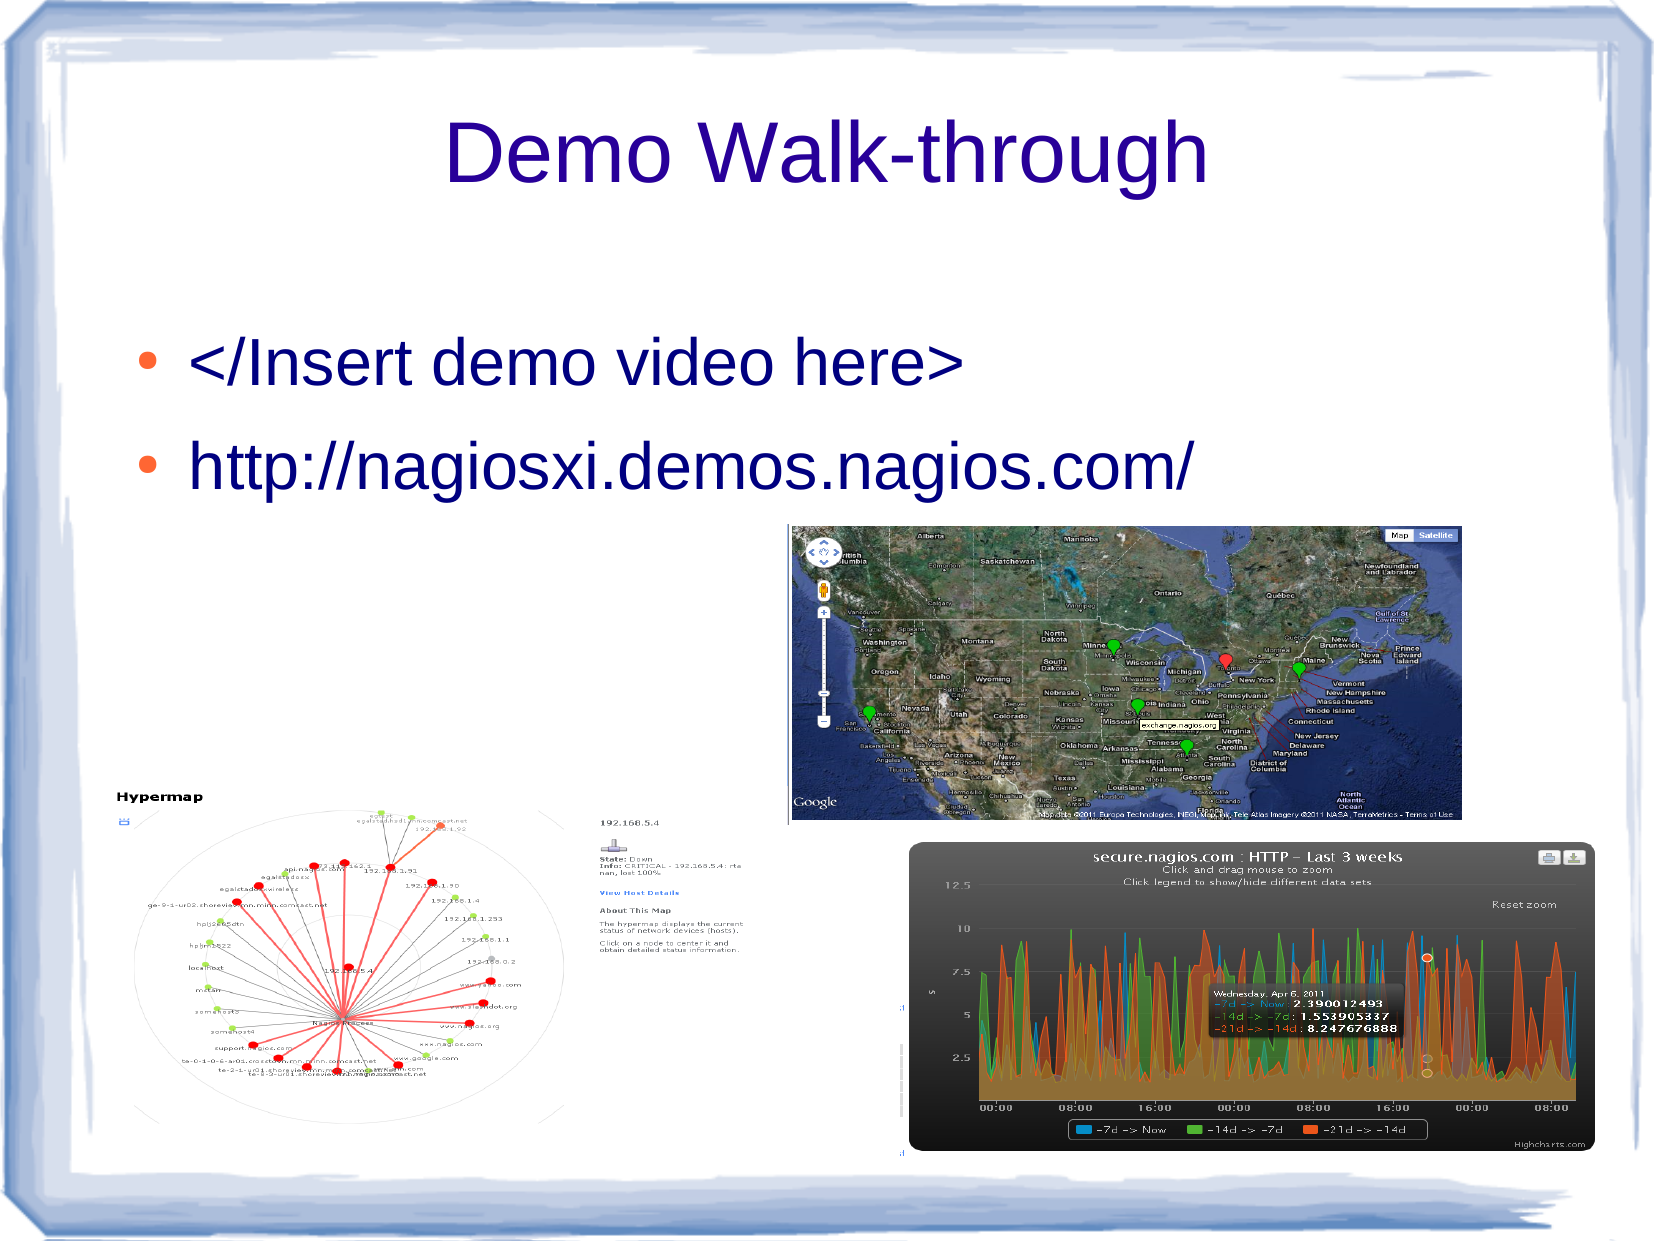

# Demo Walk-through
</Insert demo video here>
http://nagiosxi.demos.nagios.com/